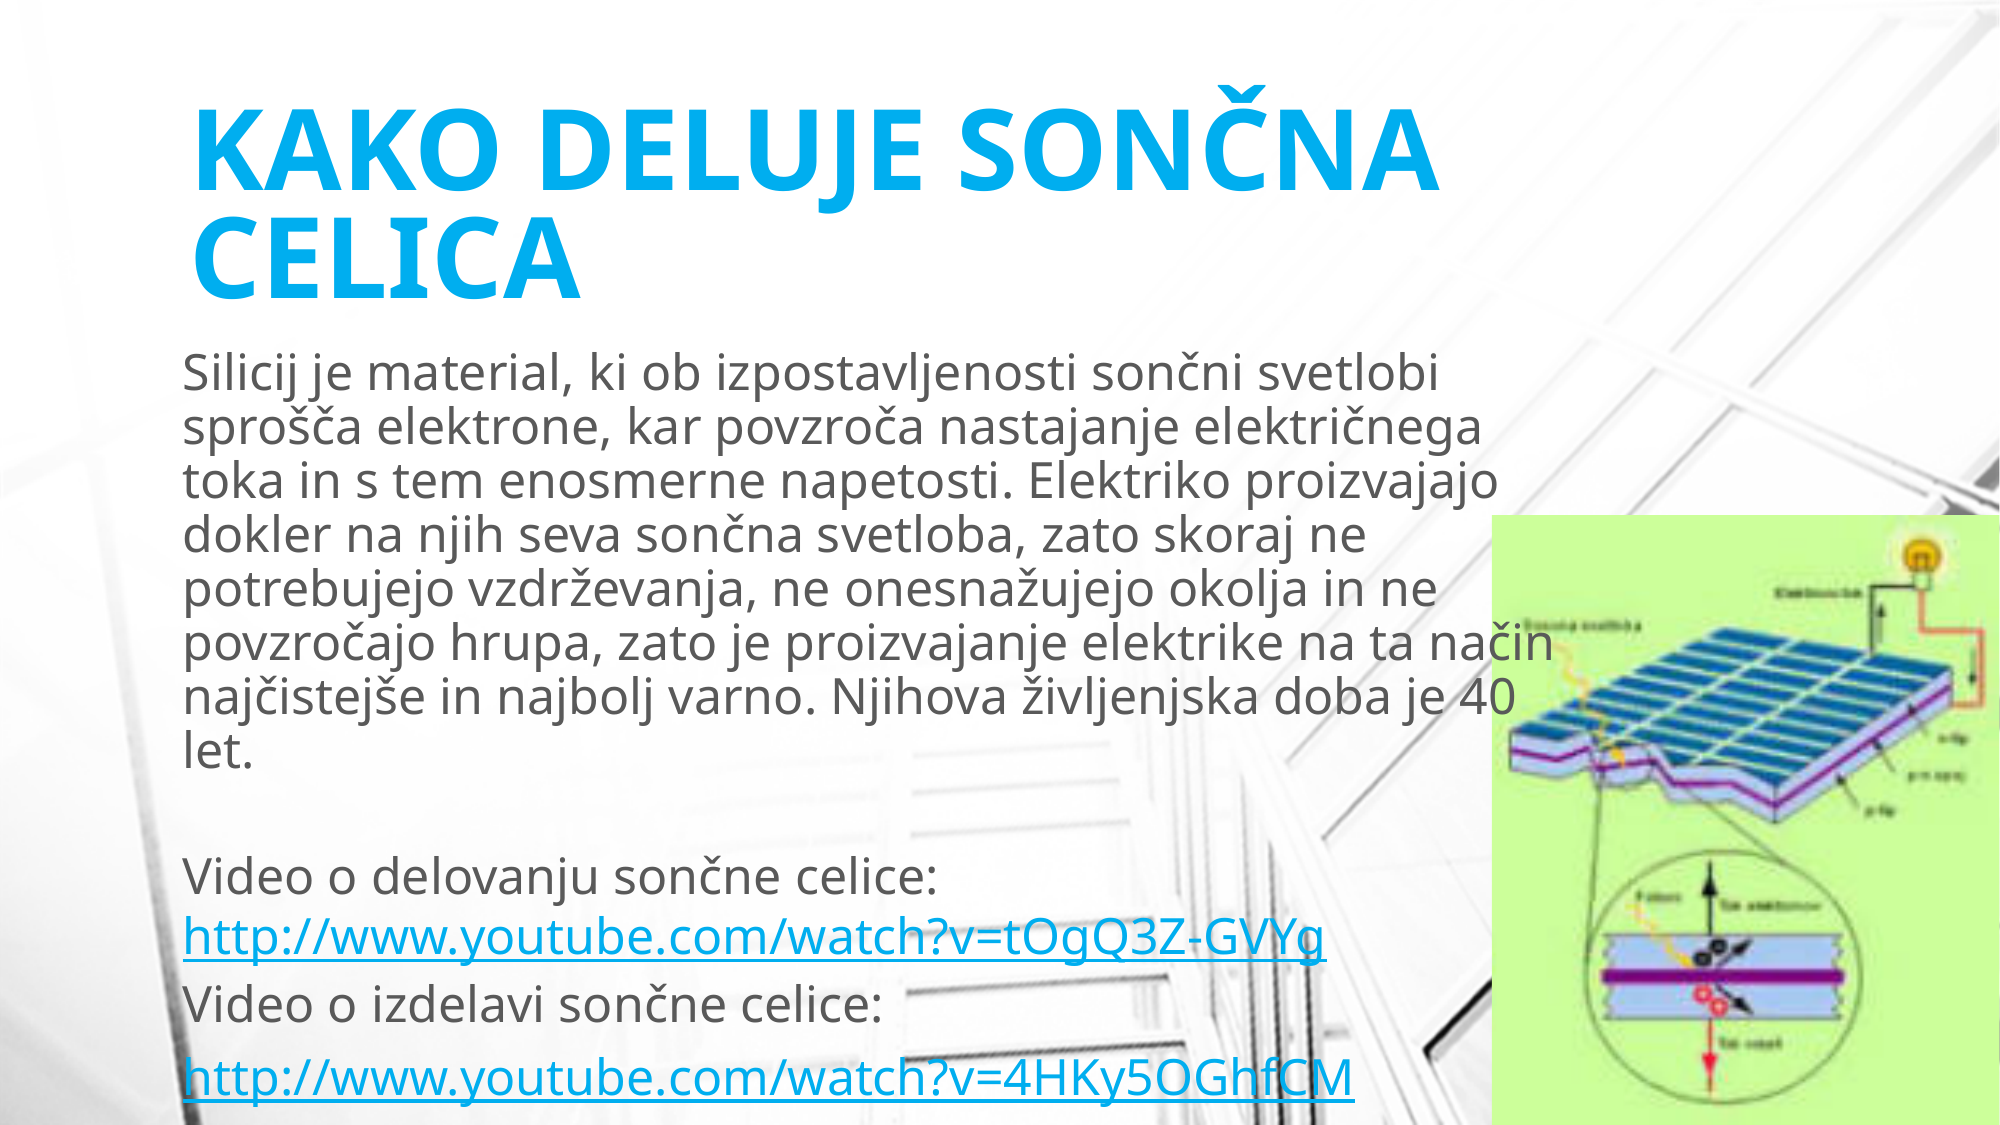

# KAKO DELUJE SONČNA CELICA
Silicij je material, ki ob izpostavljenosti sončni svetlobi sprošča elektrone, kar povzroča nastajanje električnega toka in s tem enosmerne napetosti. Elektriko proizvajajo dokler na njih seva sončna svetloba, zato skoraj ne potrebujejo vzdrževanja, ne onesnažujejo okolja in ne povzročajo hrupa, zato je proizvajanje elektrike na ta način najčistejše in najbolj varno. Njihova življenjska doba je 40 let.
Video o delovanju sončne celice: http://www.youtube.com/watch?v=tOgQ3Z-GVYg
Video o izdelavi sončne celice:
http://www.youtube.com/watch?v=4HKy5OGhfCM